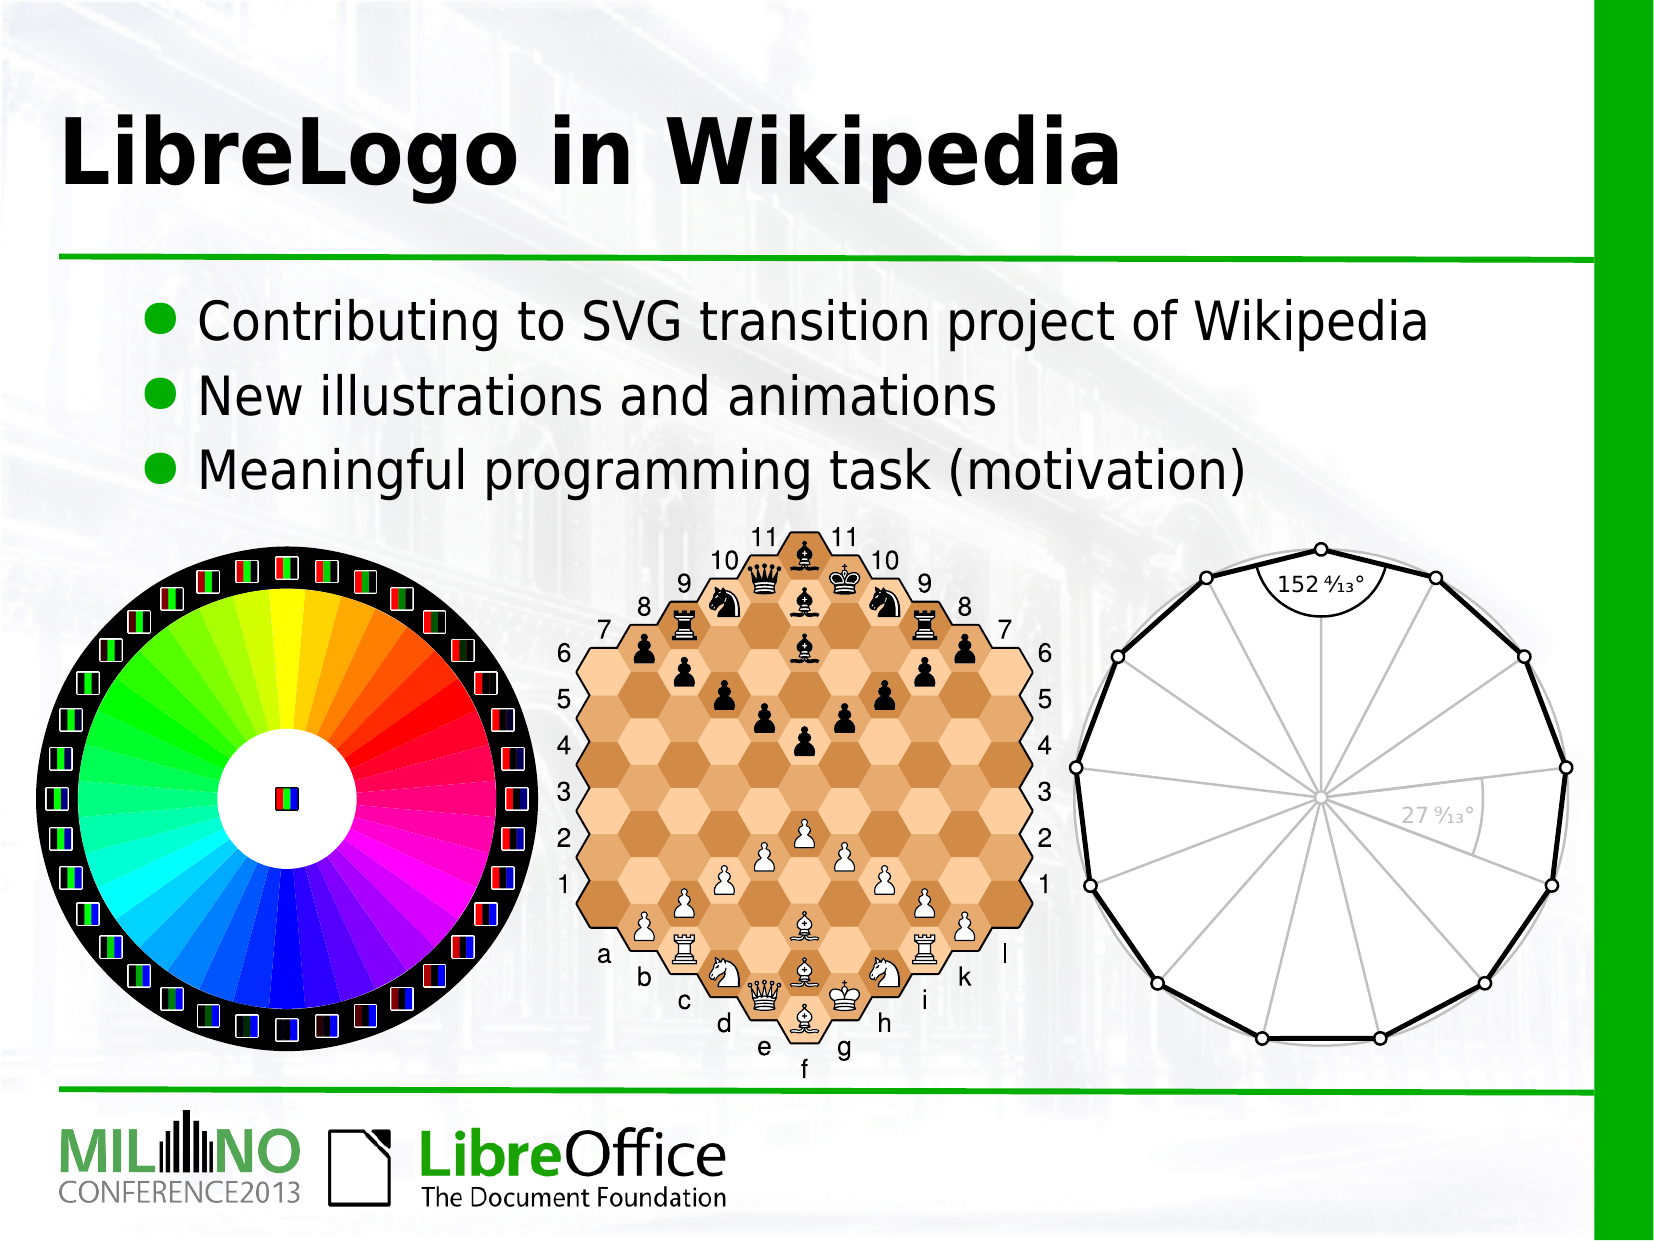

# LibreLogo in Wikipedia
Contributing to SVG transition project of Wikipedia
New illustrations and animations
Meaningful programming task (motivation)